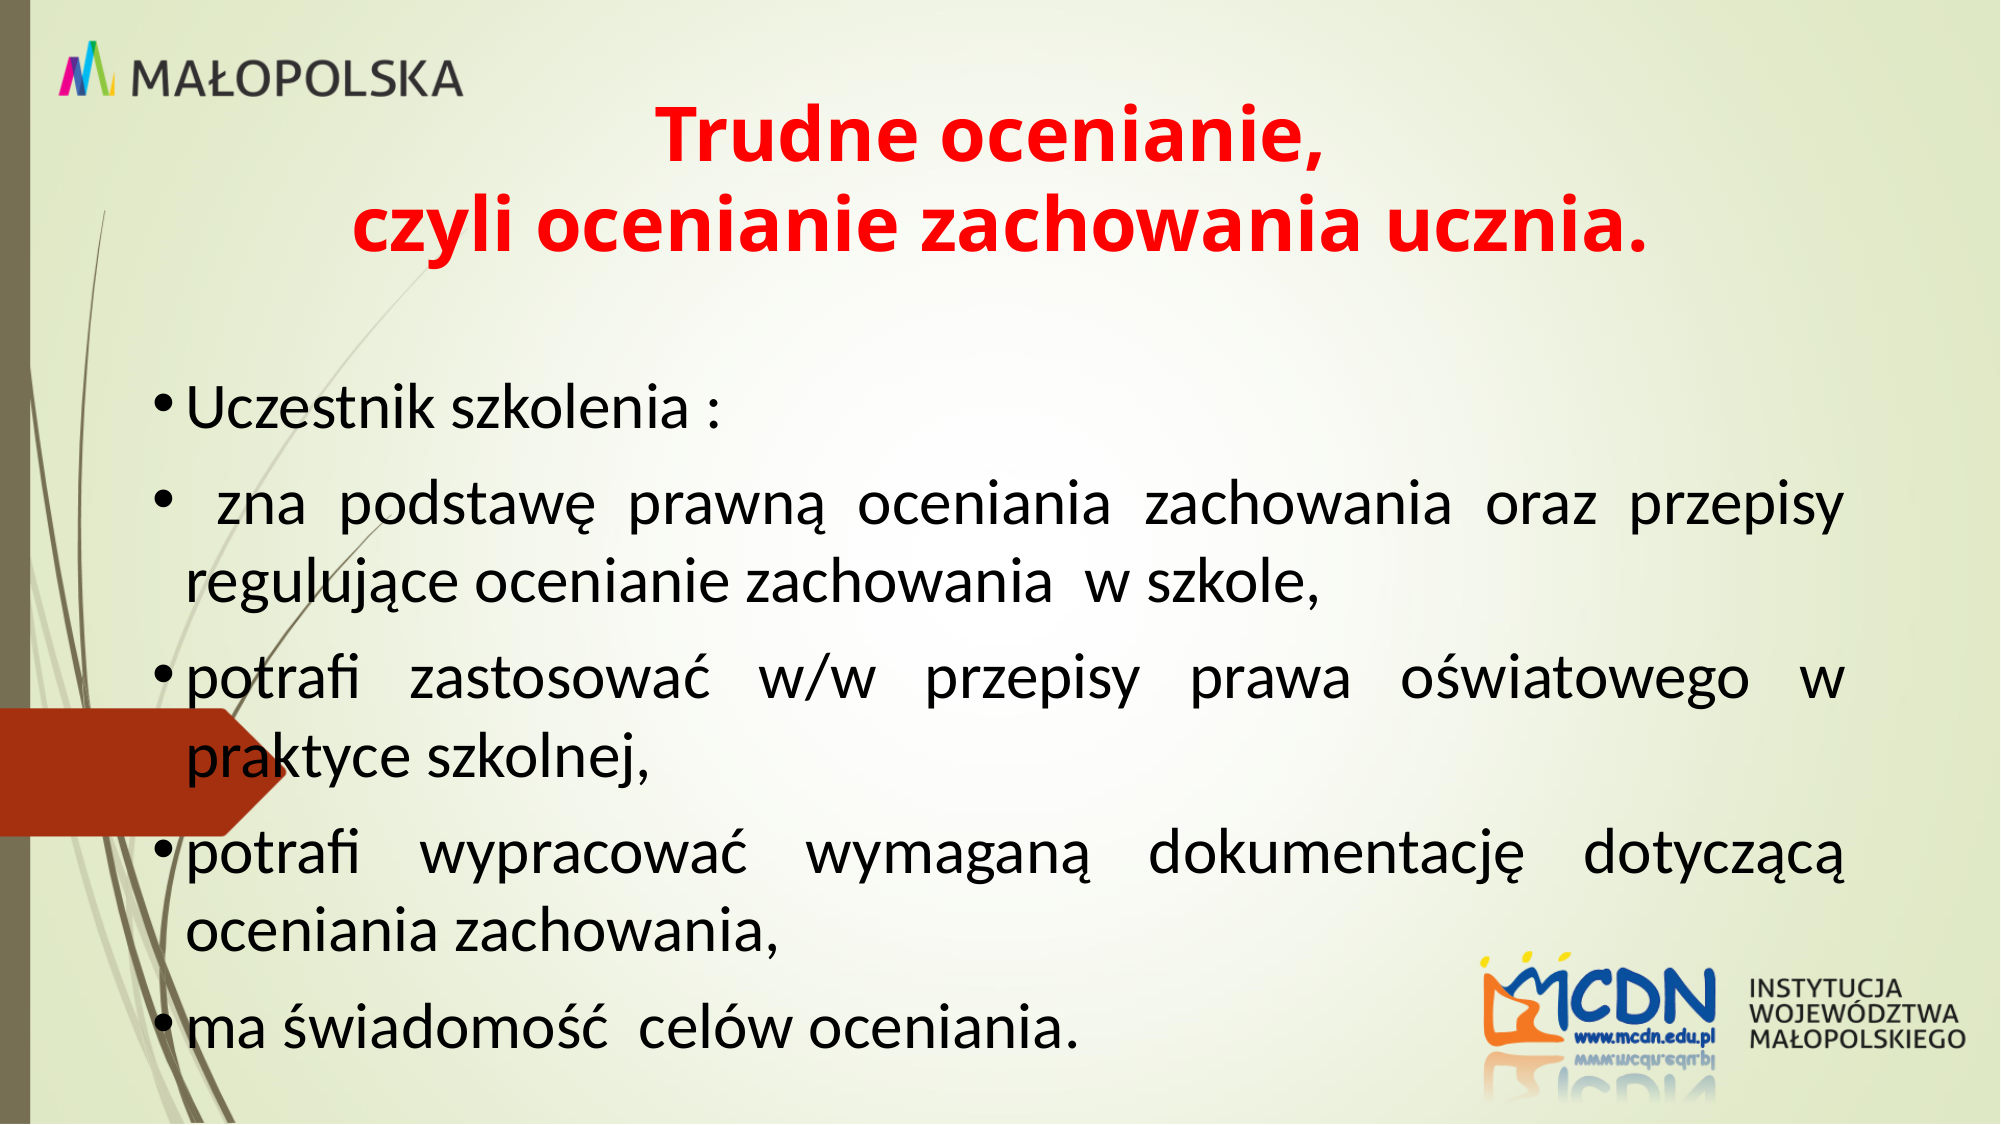

# Trudne ocenianie, czyli ocenianie zachowania ucznia.
Uczestnik szkolenia :
 zna podstawę prawną oceniania zachowania oraz przepisy regulujące ocenianie zachowania w szkole,
potrafi zastosować w/w przepisy prawa oświatowego w praktyce szkolnej,
potrafi wypracować wymaganą dokumentację dotyczącą oceniania zachowania,
ma świadomość celów oceniania.